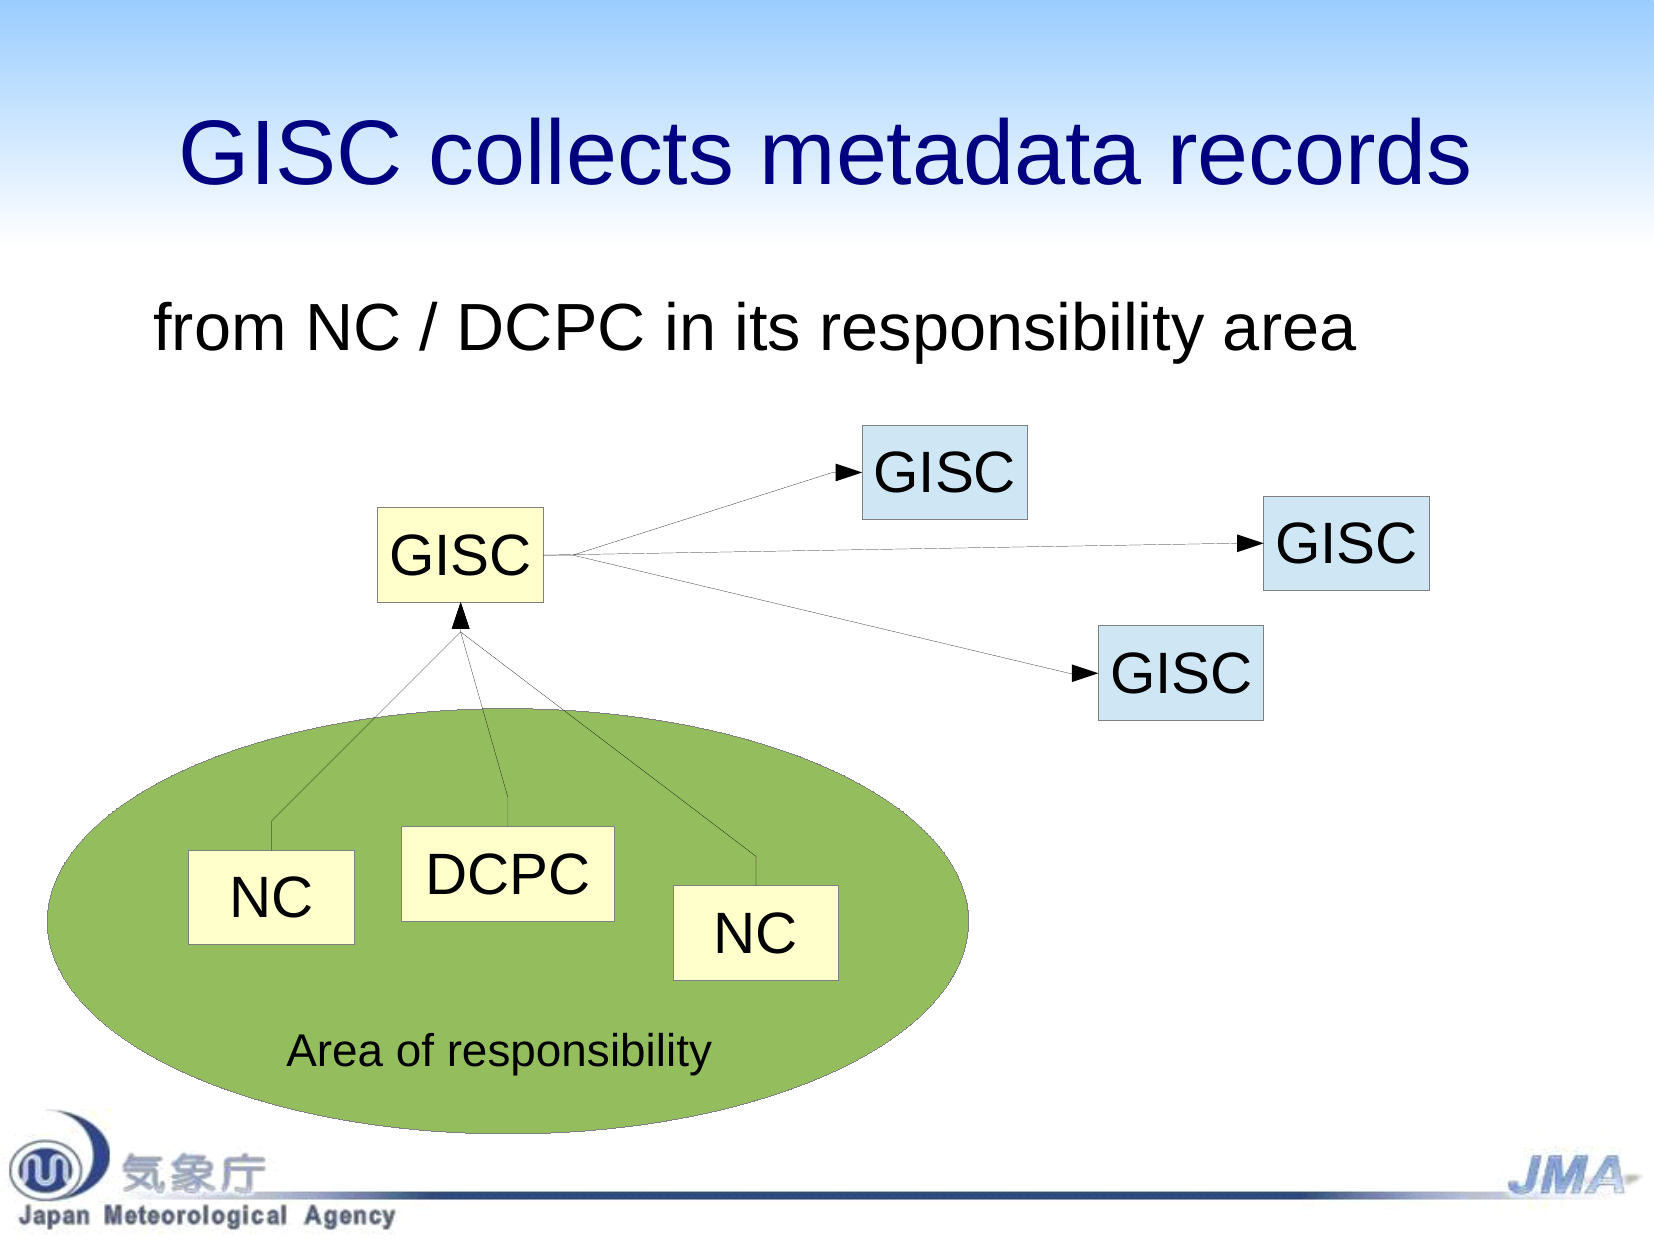

# GISC collects metadata records
from NC / DCPC in its responsibility area
GISC
GISC
GISC
GISC
DCPC
NC
NC
Area of responsibility